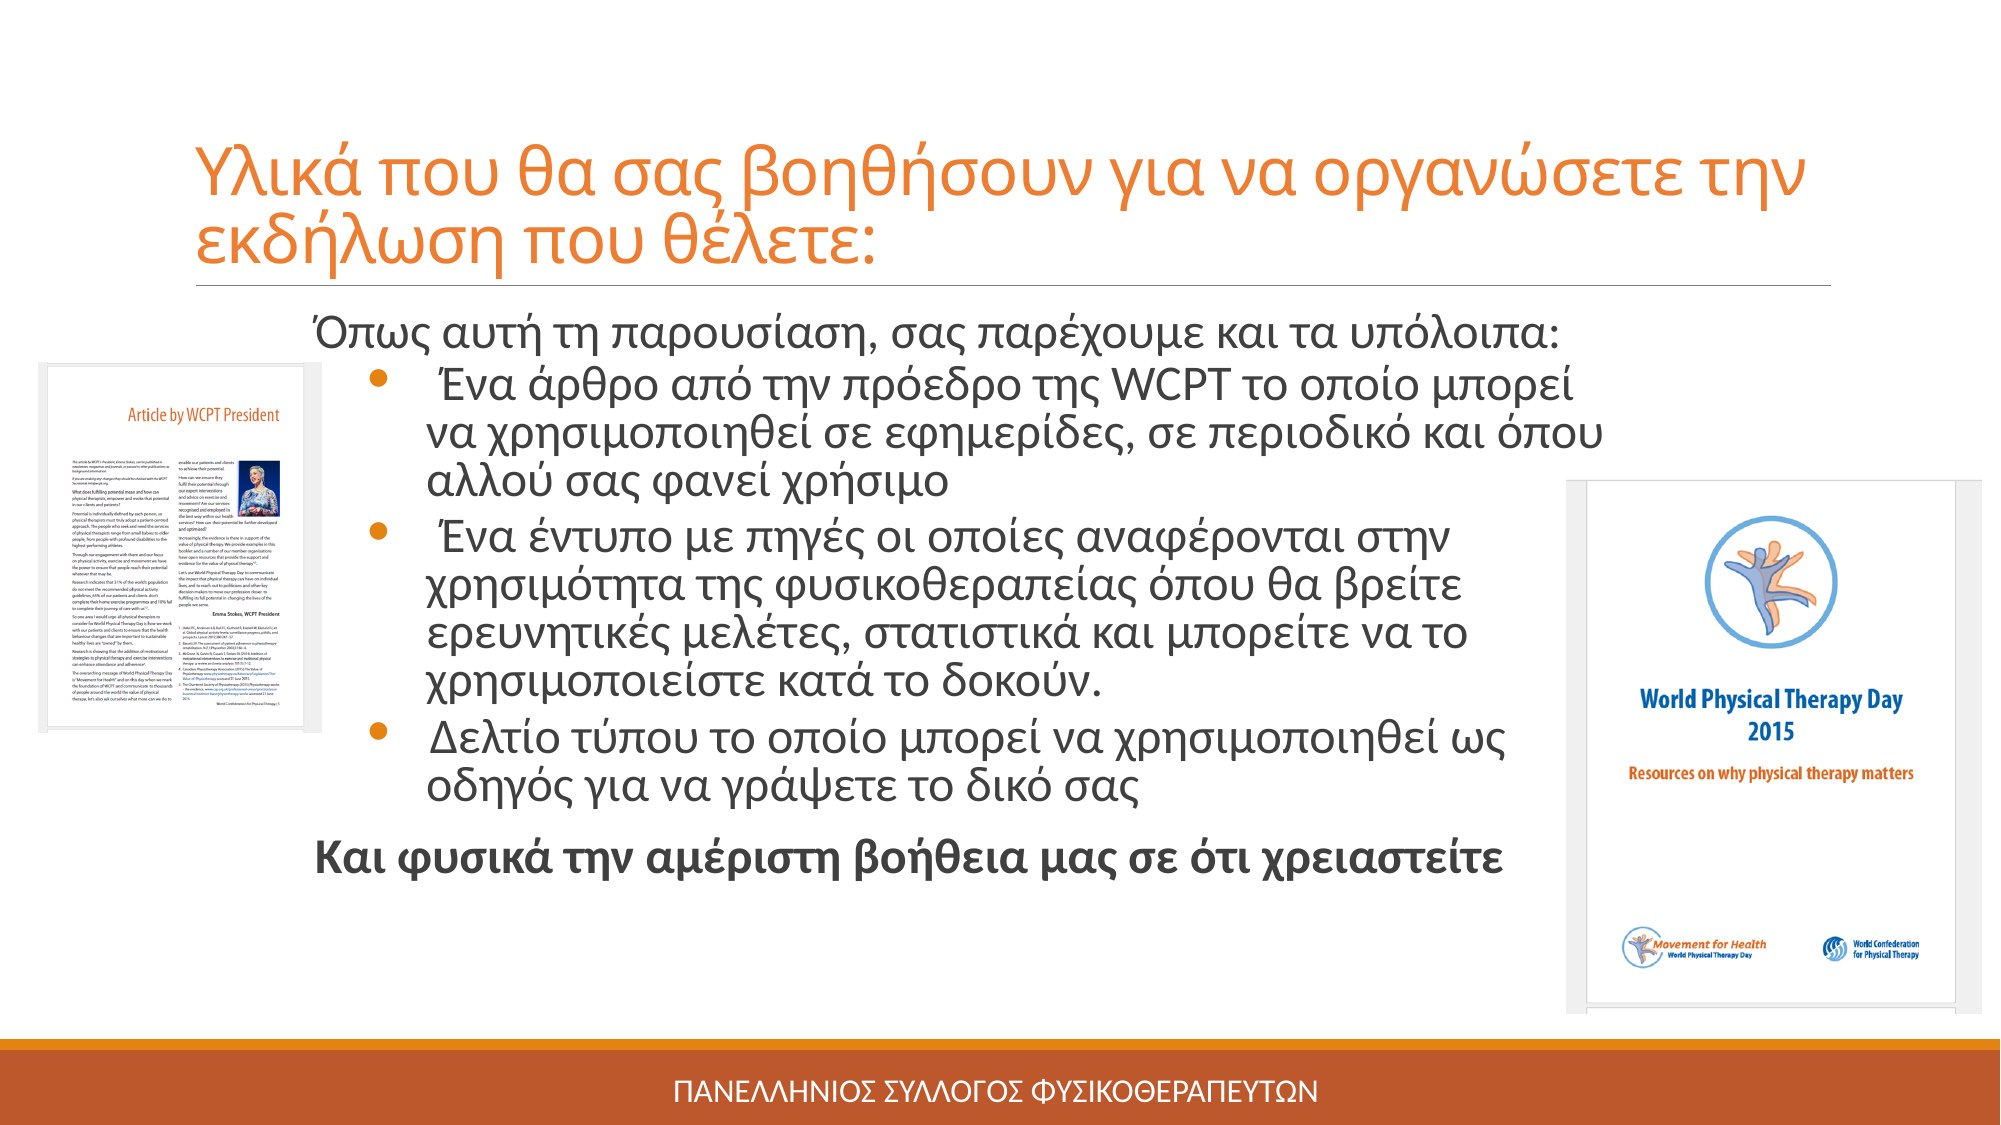

# Υλικά που θα σας βοηθήσουν για να οργανώσετε την εκδήλωση που θέλετε:
Όπως αυτή τη παρουσίαση, σας παρέχουμε και τα υπόλοιπα:
 Ένα άρθρο από την πρόεδρο της WCPT το οποίο μπορεί να χρησιμοποιηθεί σε εφημερίδες, σε περιοδικό και όπου αλλού σας φανεί χρήσιμο
 Ένα έντυπο με πηγές οι οποίες αναφέρονται στην χρησιμότητα της φυσικοθεραπείας όπου θα βρείτε ερευνητικές μελέτες, στατιστικά και μπορείτε να το χρησιμοποιείστε κατά το δοκούν.
 Δελτίο τύπου το οποίο μπορεί να χρησιμοποιηθεί ως οδηγός για να γράψετε το δικό σας
Και φυσικά την αμέριστη βοήθεια μας σε ότι χρειαστείτε
ΠΑΝΕΛΛΗΝΙΟΣ ΣΥΛΛΟΓΟΣ ΦΥΣΙΚΟΘΕΡΑΠΕΥΤΩΝ